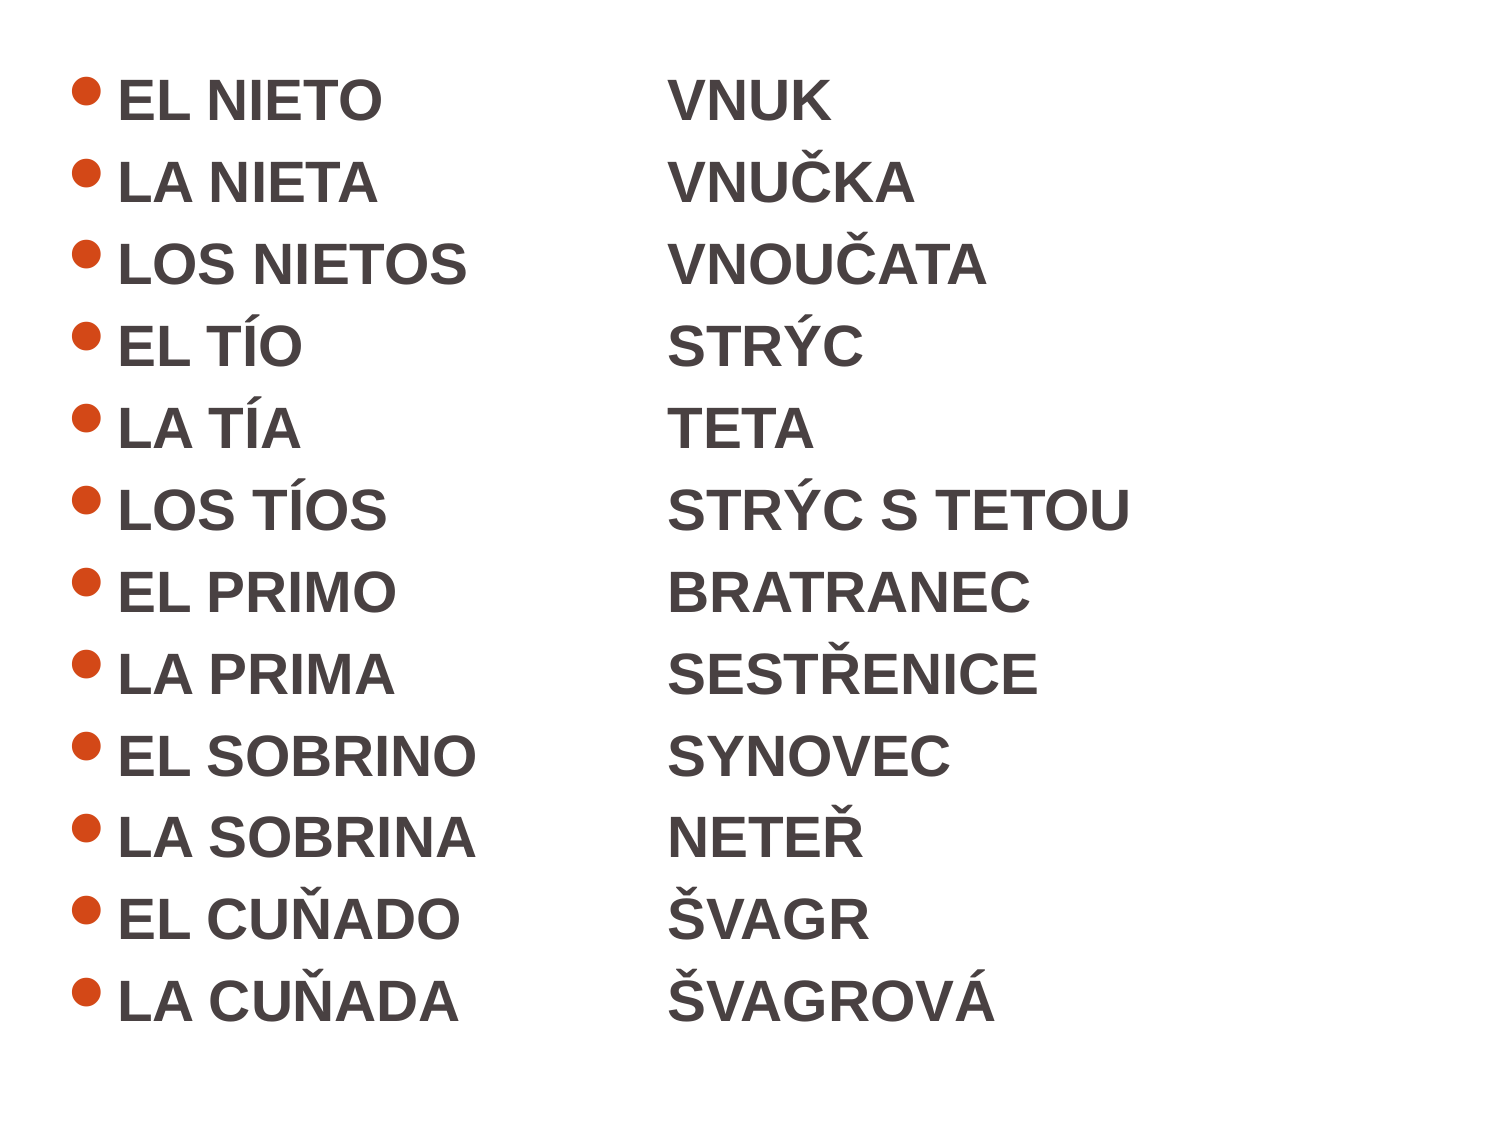

# EL NIETO		VNUK
LA NIETA		VNUČKA
LOS NIETOS		VNOUČATA
EL TÍO			STRÝC
LA TÍA			TETA
LOS TÍOS		STRÝC S TETOU
EL PRIMO		BRATRANEC
LA PRIMA		SESTŘENICE
EL SOBRINO		SYNOVEC
LA SOBRINA		NETEŘ
EL CUŇADO		ŠVAGR
LA CUŇADA		ŠVAGROVÁ